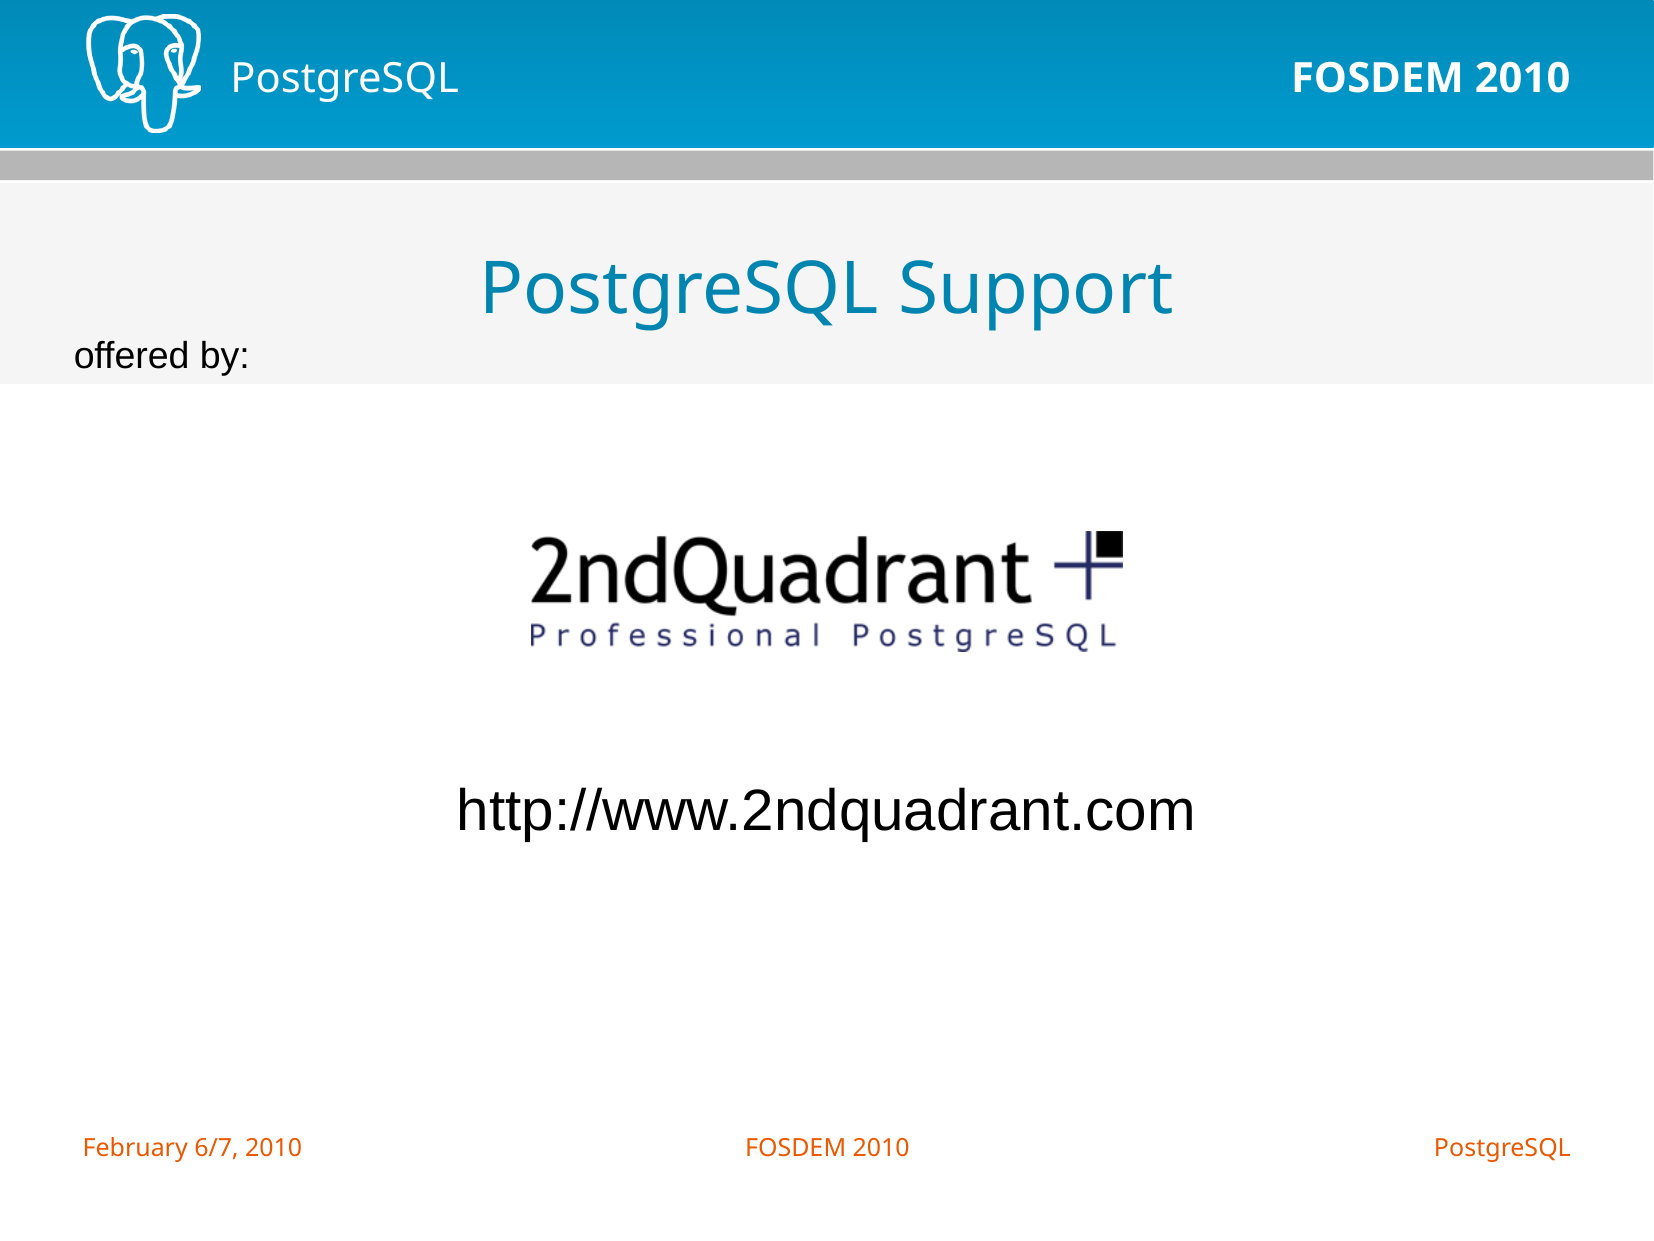

# PostgreSQL Support
offered by:
http://www.2ndquadrant.com
27